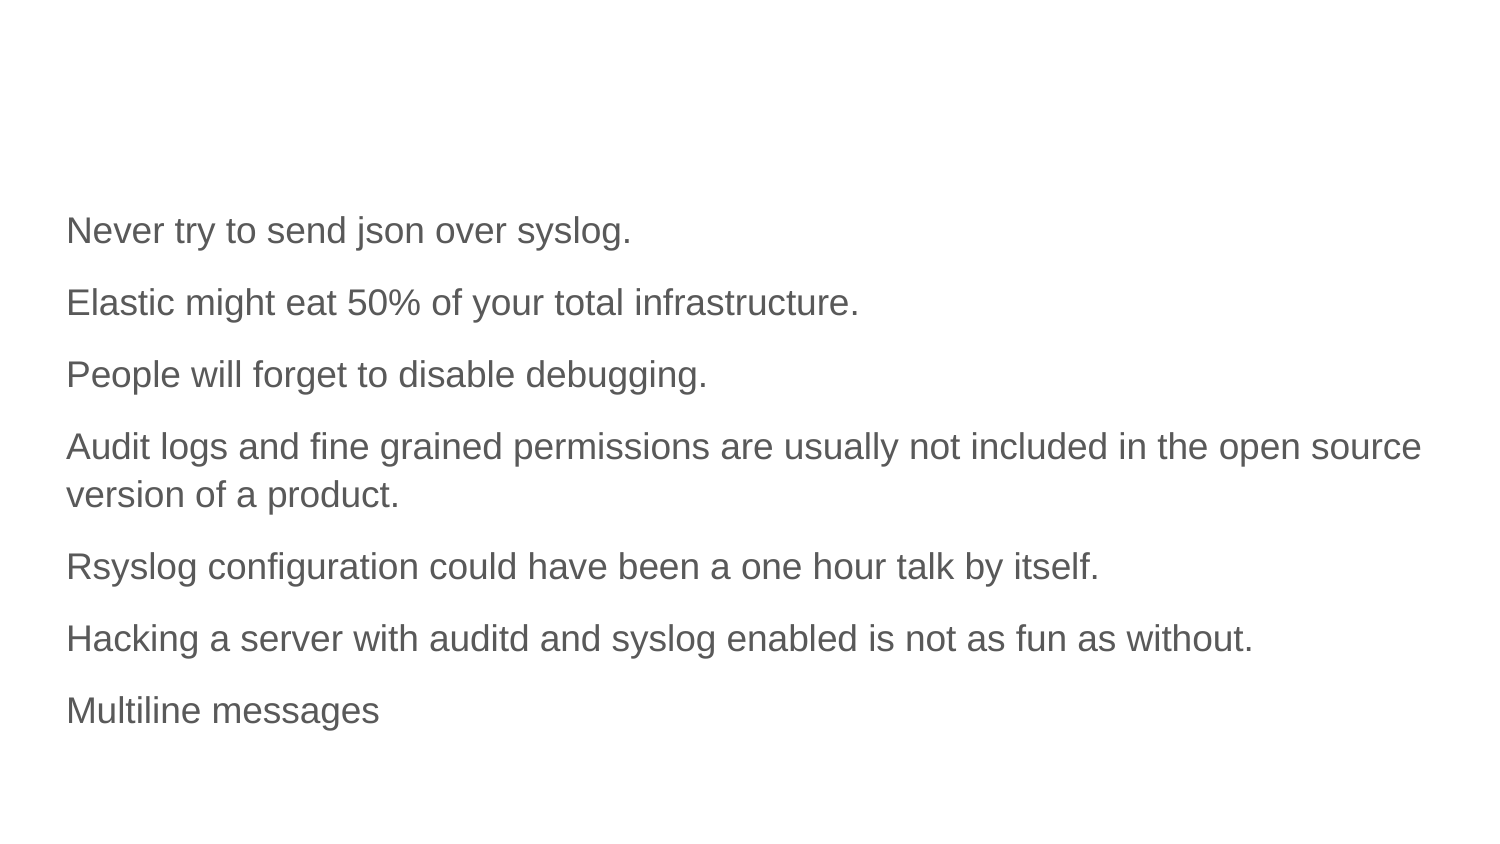

#
Never try to send json over syslog.
Elastic might eat 50% of your total infrastructure.
People will forget to disable debugging.
Audit logs and fine grained permissions are usually not included in the open source version of a product.
Rsyslog configuration could have been a one hour talk by itself.
Hacking a server with auditd and syslog enabled is not as fun as without.
Multiline messages